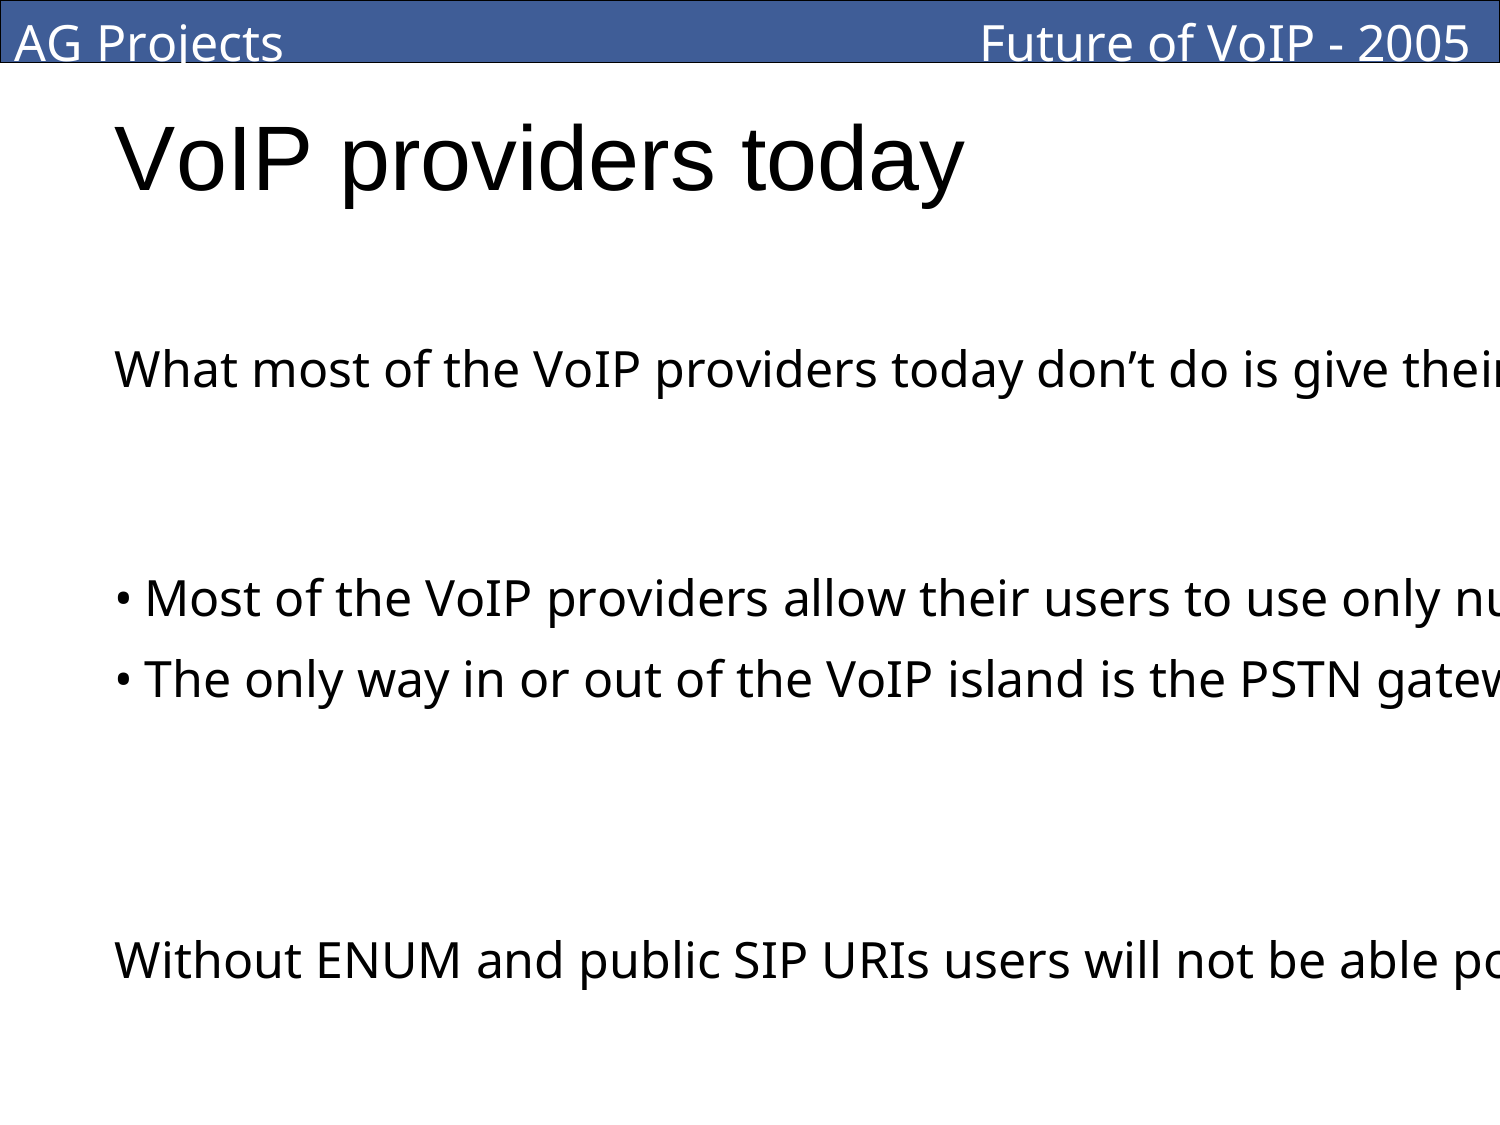

VoIP providers today
What most of the VoIP providers today don’t do is give their subscribers a public SIP URI: number@telco.com
Most of the VoIP providers allow their users to use only numbers for addressing (new technology with old habits)
The only way in or out of the VoIP island is the PSTN gateway (like Vonage)
Without ENUM and public SIP URIs users will not be able port their numbers between VoIP providers